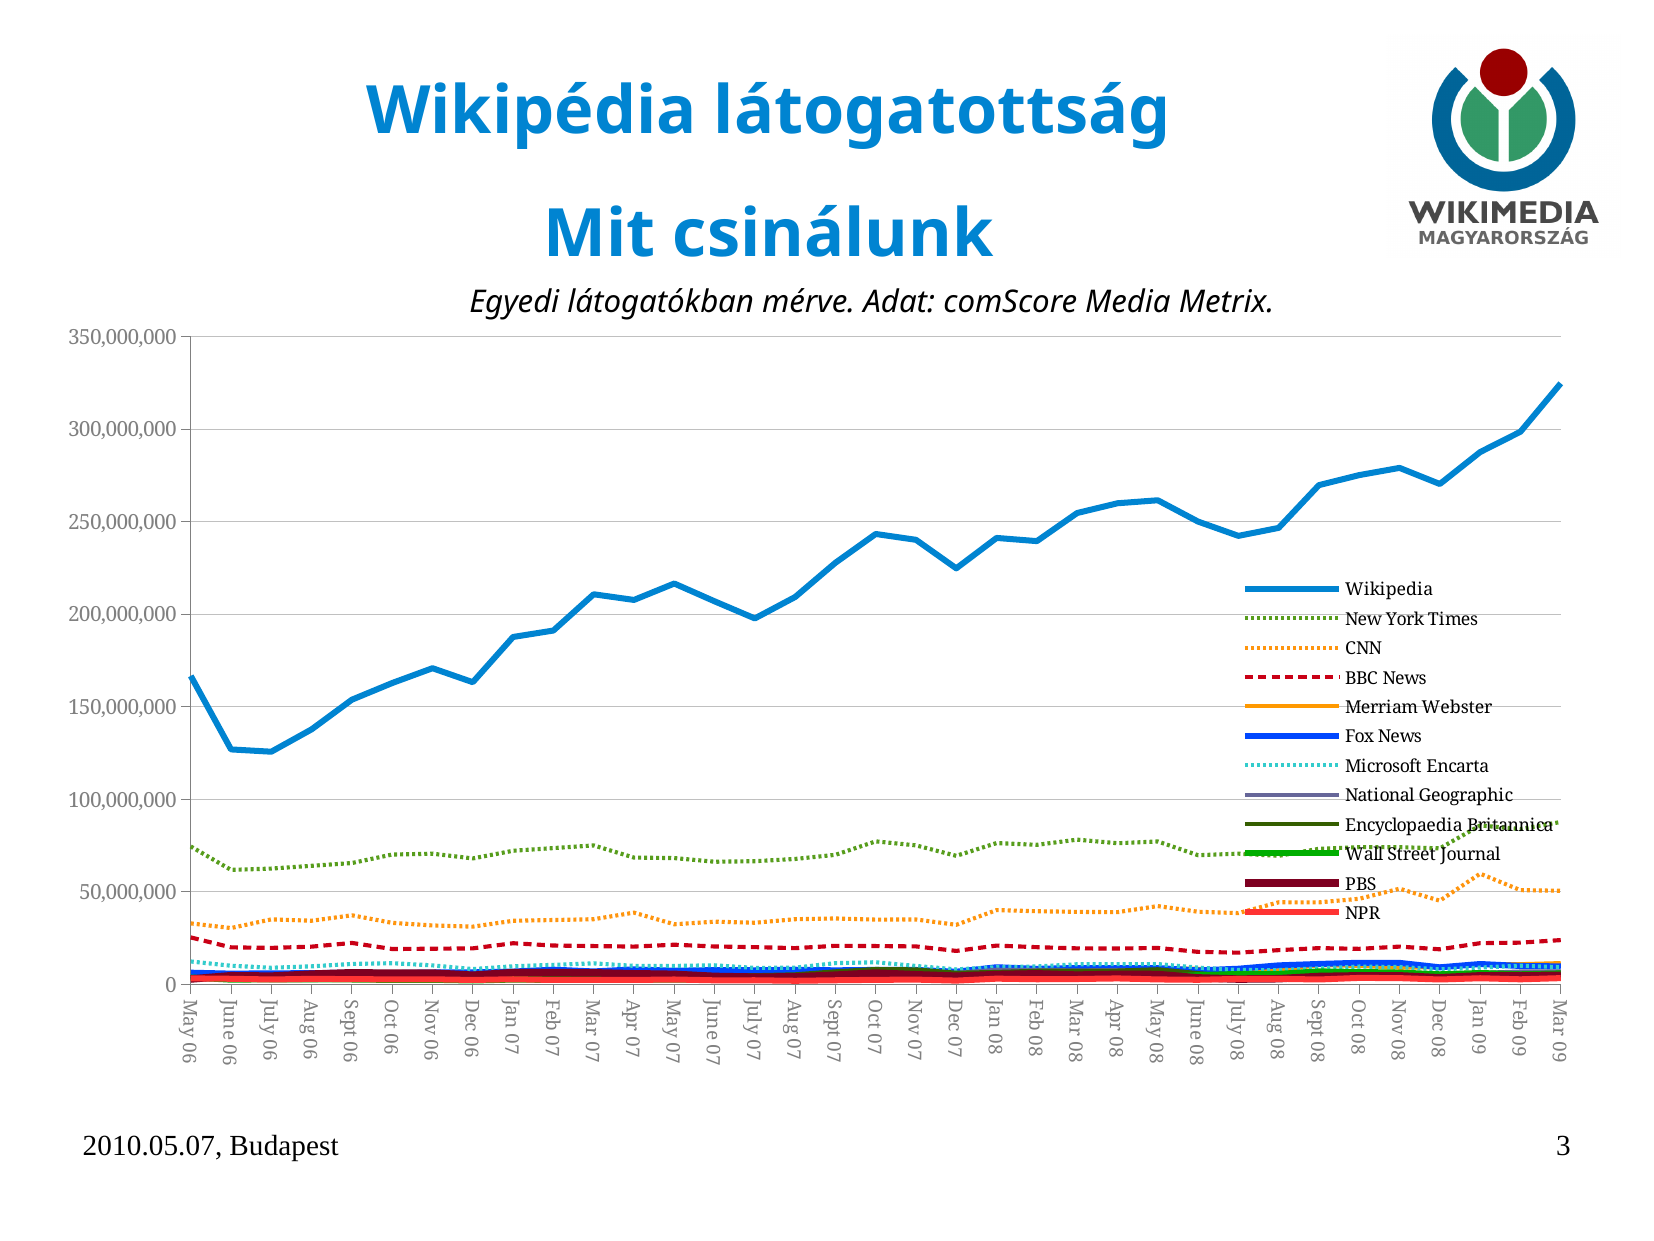

# Wikipédia látogatottság
Mit csinálunk
Egyedi látogatókban mérve. Adat: comScore Media Metrix.
### Chart
| Category | Wikipedia | New York Times | CNN | BBC News | Merriam Webster | Fox News | Microsoft Encarta | National Geographic | Encyclopaedia Britannica | Wall Street Journal | PBS | NPR |
|---|---|---|---|---|---|---|---|---|---|---|---|---|
| May 06 | 166658365.95109 | 74499730.73865 | 32920845.58354 | 25337305.67432 | 6010763.34379 | 6314683.77838 | 12356891.62784 | None | 3760407.75582 | 3727301.42517 | 2886994.13549 | 3230127.83775 |
| June 06 | 126907196.30366 | 61835065.84074 | 30412624.50518 | 19990563.23404 | 4403239.73727 | 5796321.88035 | 10060136.07145 | None | 2660990.50216 | 2543126.93808 | 4683151.9004 | 3012413.02979 |
| July 06 | 125677928.4949 | 62525874.48803 | 35104355.8007 | 19688603.78469 | 4160169.4649 | 5946246.0379 | 8974144.63753 | None | 2376101.01094 | 2731075.17128 | 4451495.21577 | 2620599.49646 |
| Aug 06 | 137748140.24693 | 64034701.70122 | 34377489.89136 | 20371972.11468 | 5157692.72752 | 6055858.37558 | 9748273.42173 | None | 2268371.4006 | 2752254.86123 | 5520360.77088 | 2994981.58599 |
| Sept 06 | 153782497.67472 | 65541512.18569 | 37294946.09988 | 22378535.09102 | 5971971.96997 | 6281079.36764 | 11015153.79891 | None | 2972198.50311 | 2634360.79564 | 6272152.71529 | 2832549.74195 |
| Oct 06 | 162786462.32925 | 70121048.3478 | 33229196.79833 | 19088813.90843 | 5635349.01952 | 6053430.60099 | 11427902.55883 | None | 3858641.57142 | 2413205.88977 | 6014774.21496 | 2681507.06482 |
| Nov 06 | 170793490.98543 | 70568871.73142 | 31806066.12667 | 19261697.97903 | 5782299.73171 | 6389271.59049 | 10245554.46634 | None | 4093379.39458 | 2473534.95481 | 6114888.38017 | 2712229.51703 |
| Dec 06 | 163231276.41531 | 68009690.40323 | 31191715.64509 | 19447785.23384 | 5501885.23251 | 6476664.01895 | 8256914.93145 | None | 3451697.78997 | 2103530.56527 | 4928377.72331 | 2366239.44575 |
| Jan 07 | 187674544.66408 | 72179980.39603 | 34324786.10077 | 22207392.44785 | 6332088.69085 | 6916216.87647 | 9788126.88747 | None | 4176636.9562 | 2601716.30252 | 6359807.49226 | 2752457.24804 |
| Feb 07 | 191149990.98093 | 73618695.0 | 34763891.0 | 20982098.19868 | 6053354.76882 | 7927258.45478 | 10558483.0 | None | 4292702.91379 | 2416691.21532 | 6298689.0 | 2377844.23117 |
| Mar 07 | 210744427.52737 | 75057410.19044 | 35202994.86238 | 20685110.04707 | 6295853.8258 | 6968804.03581 | 11328837.90804 | None | 5010208.37688 | 2576734.61427 | 6237572.41725 | 2434826.29037 |
| Apr 07 | 207681676.60457 | 68484882.07705 | 38755710.27603 | 20398845.62804 | 6402223.36706 | 8071399.21834 | 9988724.56725 | None | 5461324.91039 | 2593480.68776 | 5723171.93155 | 2381701.6768 |
| May 07 | 216561446.25797 | 68225271.90969 | 32444128.64534 | 21424940.25147 | 6281489.21847 | 7354671.16668 | 9967660.37479 | None | 6093867.67719 | 2547890.06927 | 5412552.34043 | 2644940.1517 |
| June 07 | 206951572.77291 | 66230272.88183 | 33847751.83984 | 20454863.93717 | 5660171.95756 | 7710151.85435 | 10274362.07545 | None | 4933841.67063 | 2575770.29094 | 4287694.26362 | 2179382.19423 |
| July 07 | 197686048.35292 | 66534266.82081 | 33280672.40118 | 20099980.47001 | 4547509.11948 | 7599769.42532 | 8879614.3415 | None | 4918988.11374 | 2864656.43976 | 3910699.37027 | 2215628.98596 |
| Aug 07 | 209284565.10106 | 67750890.46985 | 35198155.35707 | 19562872.19626 | 5515669.00399 | 7880320.68827 | 9025940.70083 | None | 5404138.31892 | 3111030.46844 | 4031630.41415 | 1934472.86511 |
| Sept 07 | 227753508.66279 | 69958626.58368 | 35598406.20585 | 20826214.53188 | 6256574.81932 | 7586504.5446 | 11472026.57932 | None | 7021352.79714 | 3828813.86315 | 4975117.72328 | 2217825.01374 |
| Oct 07 | 243312004.66973 | 77236761.70526 | 34963005.00729 | 20688162.71895 | 7659728.18478 | 7807892.82404 | 11959736.78813 | None | 8287071.94594 | 4401007.15723 | 6113191.11013 | 2434530.11252 |
| Nov 07 | 240168757.10283 | 75074286.76344 | 35049510.81796 | 20497101.25635 | 7804958.58115 | 7754754.81733 | 9924441.34214 | 6832747.19963 | 8085116.23394 | 4316229.57237 | 5188100.01596 | 2563693.09809 |
| Dec 07 | 224762346.34282 | 69435382.92237 | 32158500.43365 | 18070033.33642 | 6269274.1355 | 6833901.77111 | 8091417.90772 | 6164158.56405 | 6272591.26377 | 4137484.88667 | 4426024.07158 | 2011835.43 |
| Jan 08 | 241164633.69013 | 76331041.0204 | 40100147.49868 | 20938119.4687 | 7771186.52944 | 9224766.81835 | 9256678.29464 | 7864888.72545 | 6688278.77324 | 4429935.35806 | 5294107.15861 | 3077629.29912 |
| Feb 08 | 239468164.26712 | 75371489.74649 | 39501481.54796 | 20066314.91968 | 8262729.09625 | 8376963.62058 | 9697149.94878 | 7754885.66426 | 7313726.13347 | 4613926.51836 | 5693906.62966 | 2754768.59334 |
| Mar 08 | 254645453.2423 | 78164747.81578 | 39156990.39444 | 19431018.56715 | 8738461.1882 | 8824733.6927 | 10869941.55599 | 7520410.38793 | 7439006.92564 | 4594371.76502 | 4999689.42931 | 2879443.63659 |
| Apr 08 | 259884586.55086 | 76225358.87698 | 38989842.87812 | 19360414.33392 | 8844517.80182 | 8713871.08812 | 10912858.8324 | 7778846.88825 | 7454361.19931 | 4036839.97444 | 5404391.61869 | 3200303.67964 |
| May 08 | 261525864.92896 | 77172189.86078 | 42279362.84641 | 19651663.42827 | 8633458.28511 | 8793471.23245 | 10962158.93769 | 7566012.35263 | 8144138.82054 | 4101970.09833 | 5302259.88674 | 2648630.56676 |
| June 08 | 250003236.05688 | 69736248.75648 | 39219305.43103 | 17545586.62467 | 8399274.47646 | 7543570.31978 | 9053143.2579 | 5544159.45038 | 6041322.05453 | 4994834.9994 | 3483483.50123 | 2485904.58686 |
| July 08 | 242302048.17576 | 70615911.87929 | 38498628.68885 | 17109820.18439 | 7499754.64423 | 8432296.35811 | 7738648.85451 | 5209320.27657 | 4371608.65044 | 5636825.07688 | 2862703.14227 | 2961013.45256 |
| Aug 08 | 246587403.35562 | 69428981.07693 | 44331722.96558 | 18484284.80229 | 7562050.64096 | 10260674.4084 | 7712862.7552 | 4901743.13448 | 4229927.68665 | 5674201.96565 | 3052544.39434 | 2988188.31875 |
| Sept 08 | 269696941.44091 | 73219506.50697 | 44281162.6218 | 19585924.36952 | 10367819.47105 | 11016638.31037 | 8651714.61636 | 6152818.34136 | 5684148.50487 | 6996399.01162 | 4243777.5769 | 2617185.34675 |
| Oct 08 | 275116616.66338 | 74104072.18138 | 46239246.24177 | 19178288.89931 | 9926999.63654 | 11649593.41056 | 9607213.32585 | 6182299.46611 | 5787195.38009 | 6669900.26924 | 4601569.44493 | 3482412.43214 |
| Nov 08 | 279010816.89928 | 74082356.23768 | 51665416.84739 | 20402215.51981 | 8966263.99392 | 11607319.6847 | 9349835.65138 | 5879424.84523 | 5069871.12588 | 6364812.07299 | 4617052.73378 | 3355992.51982 |
| Dec 08 | 270296570.87102 | 73466822.05069 | 45198304.99228 | 18942159.93687 | 9338158.68335 | 9216528.39551 | 8123533.26959 | 5484377.07379 | 4119696.34481 | 5444718.3065 | 3569205.23722 | 2622598.17343 |
| Jan 09 | 287561774.46816 | 85819587.36694 | 59783432.76289 | 22244835.62703 | 10863132.50615 | 11005060.69888 | 9080882.1552 | 6178501.69956 | 4547102.81712 | 6143479.05943 | 4599529.62446 | 3312204.24884 |
| Feb 09 | 298530097.1888 | 83900516.41722 | 50892933.08939 | 22538125.29348 | 10880649.9093 | 9950717.7443 | 10101340.73168 | 6938929.18112 | 4724155.59308 | 5436994.93123 | 4714005.59795 | 2725933.0789 |
| Mar 09 | 324701744.15417 | 87705348.84283 | 50553428.06931 | 23917426.86336 | 11471566.05802 | 9702573.98372 | 9260807.78268 | 7038640.57278 | 6336728.23964 | 5901626.28929 | 4849512.64391 | 3361949.53685 |2010.05.07, Budapest
3